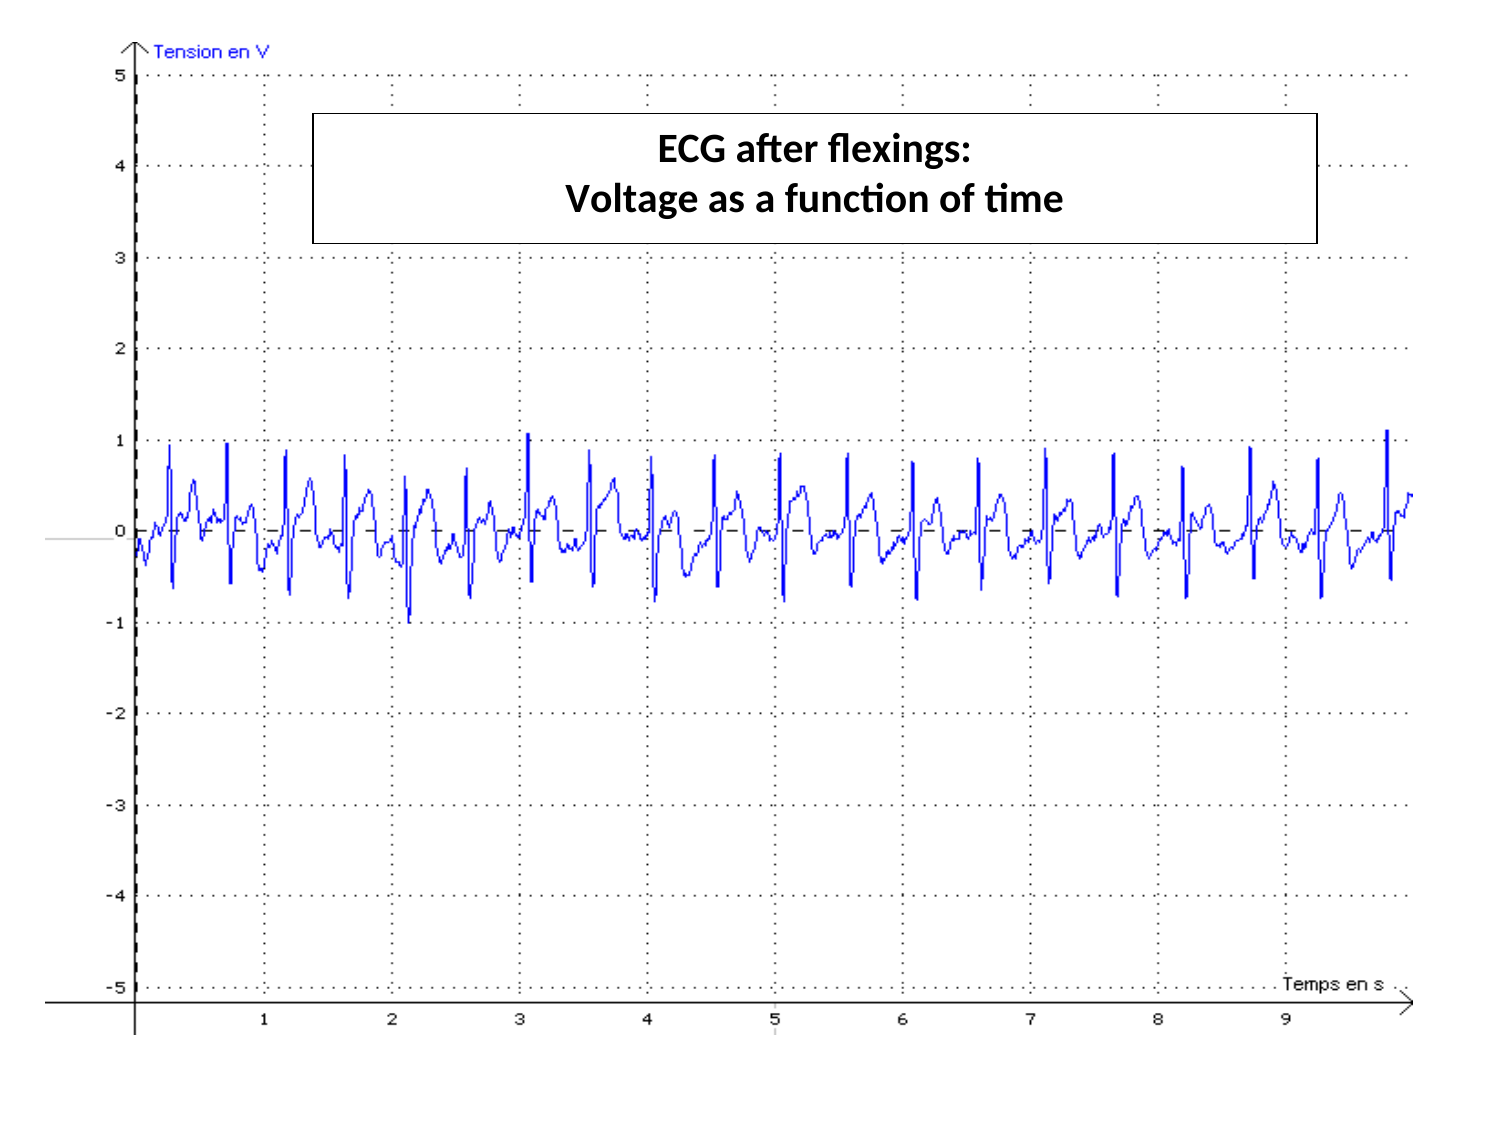

ECG after flexings:
Voltage as a function of time